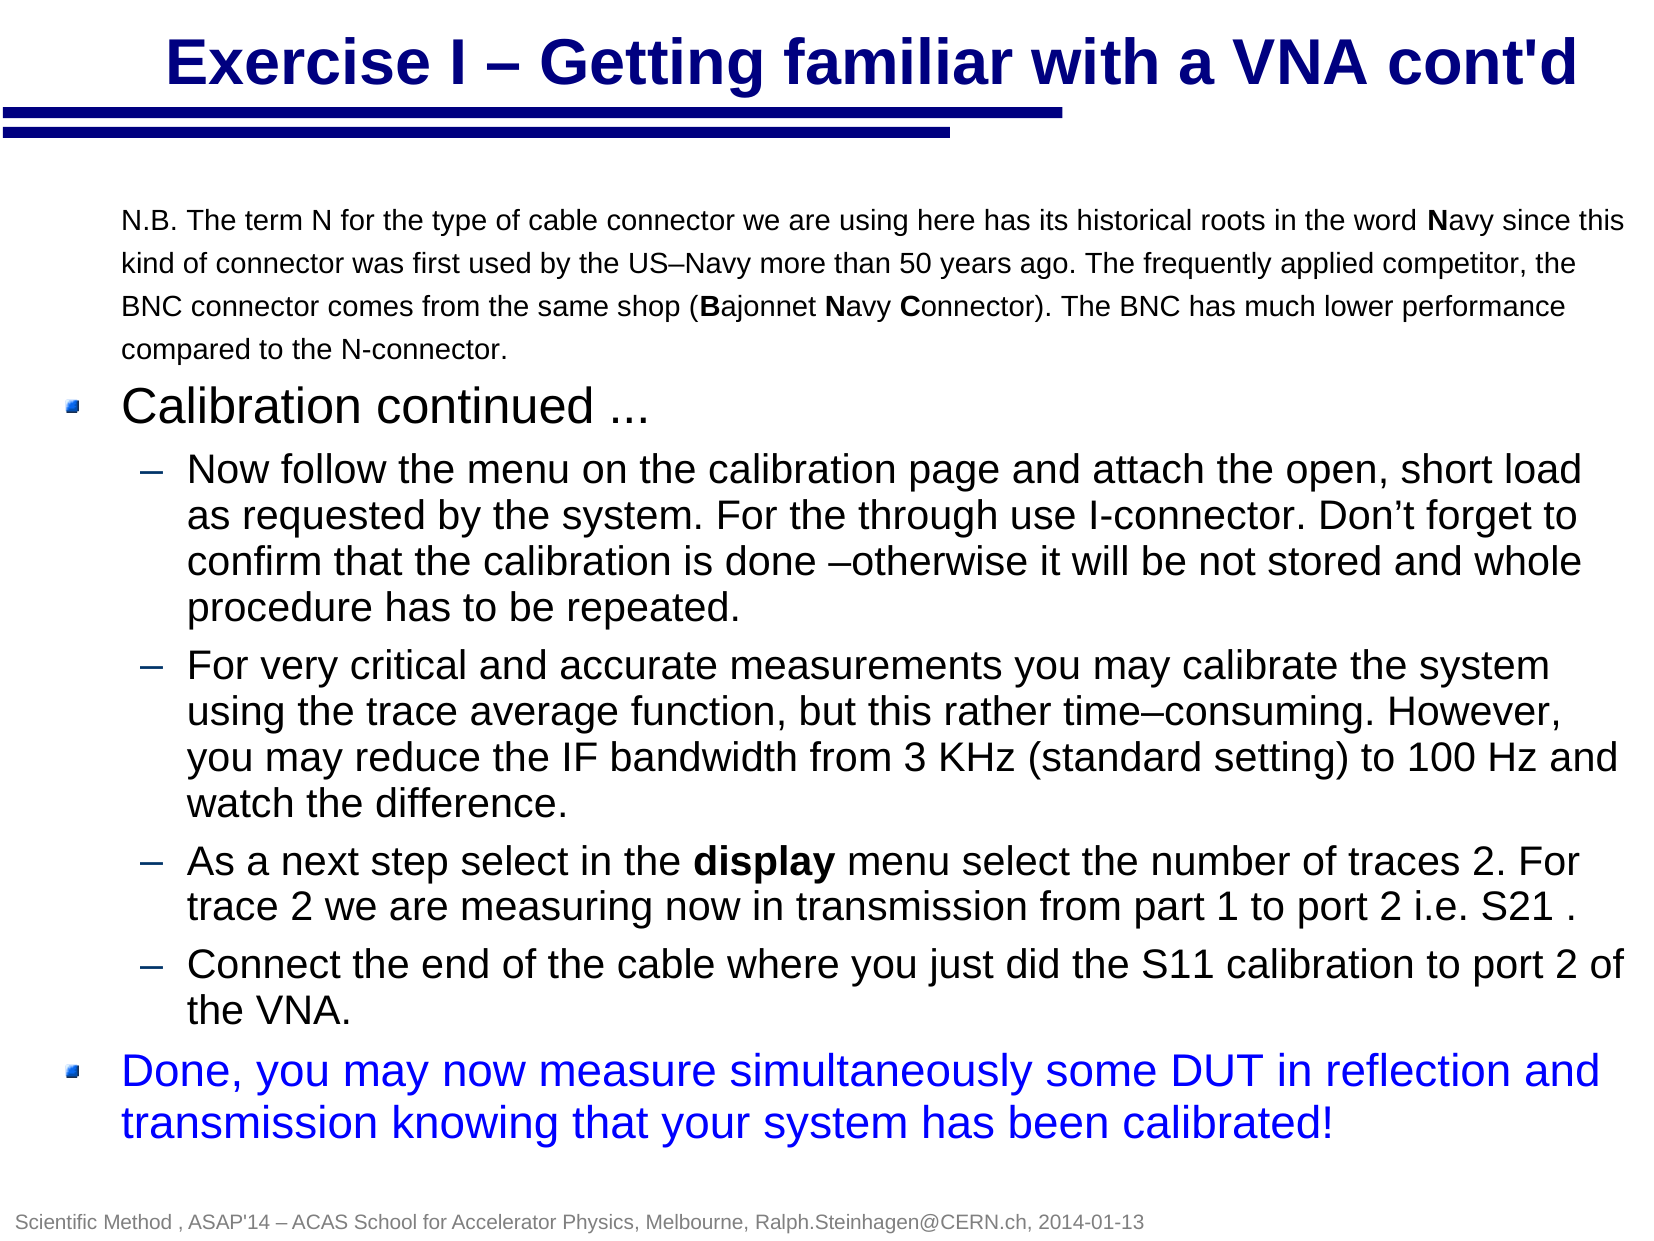

# Exercise I – Getting familiar with a VNA cont'd
N.B. The term N for the type of cable connector we are using here has its historical roots in the word Navy since this kind of connector was first used by the US–Navy more than 50 years ago. The frequently applied competitor, the BNC connector comes from the same shop (Bajonnet Navy Connector). The BNC has much lower performance compared to the N-connector.
Calibration continued ...
Now follow the menu on the calibration page and attach the open, short load as requested by the system. For the through use I-connector. Don’t forget to confirm that the calibration is done –otherwise it will be not stored and whole procedure has to be repeated.
For very critical and accurate measurements you may calibrate the system using the trace average function, but this rather time–consuming. However, you may reduce the IF bandwidth from 3 KHz (standard setting) to 100 Hz and watch the difference.
As a next step select in the display menu select the number of traces 2. For trace 2 we are measuring now in transmission from part 1 to port 2 i.e. S21 .
Connect the end of the cable where you just did the S11 calibration to port 2 of the VNA.
Done, you may now measure simultaneously some DUT in reflection and transmission knowing that your system has been calibrated!